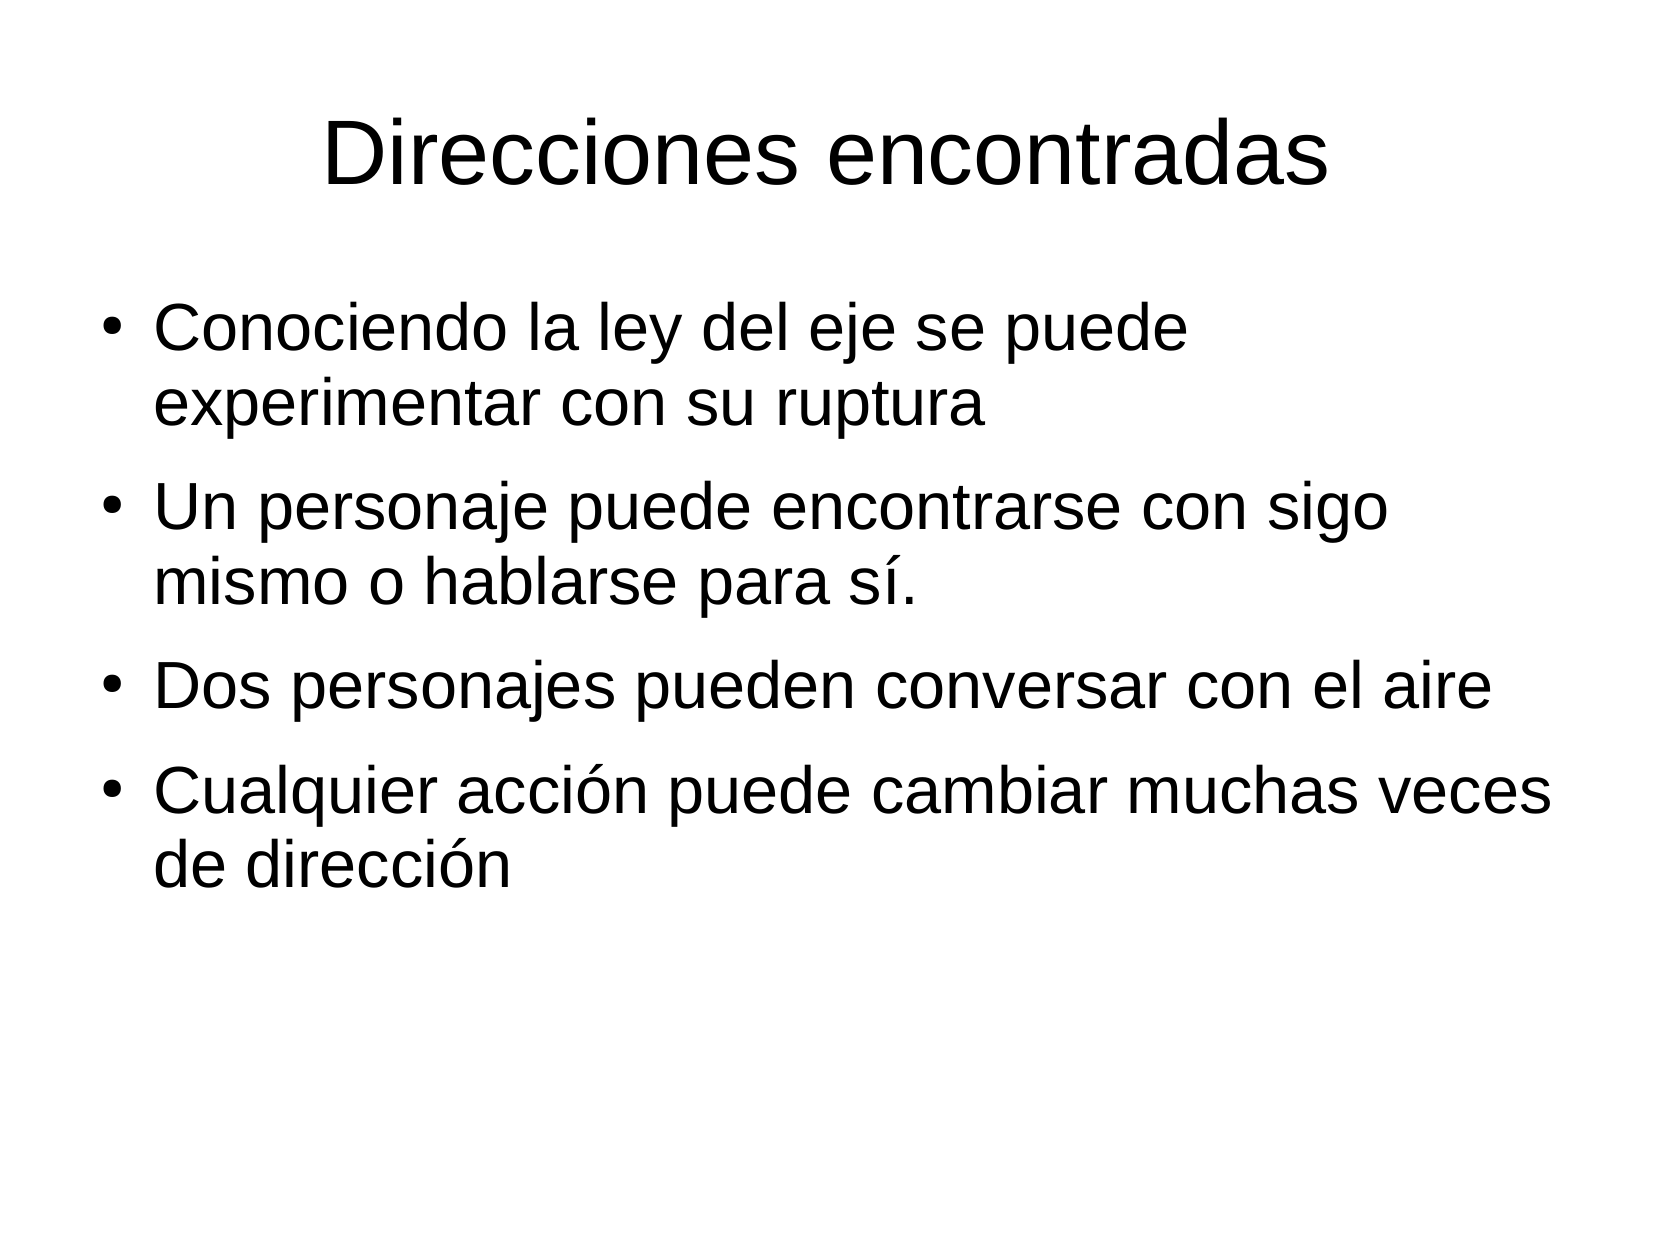

# Direcciones encontradas
Conociendo la ley del eje se puede experimentar con su ruptura
Un personaje puede encontrarse con sigo mismo o hablarse para sí.
Dos personajes pueden conversar con el aire
Cualquier acción puede cambiar muchas veces de dirección